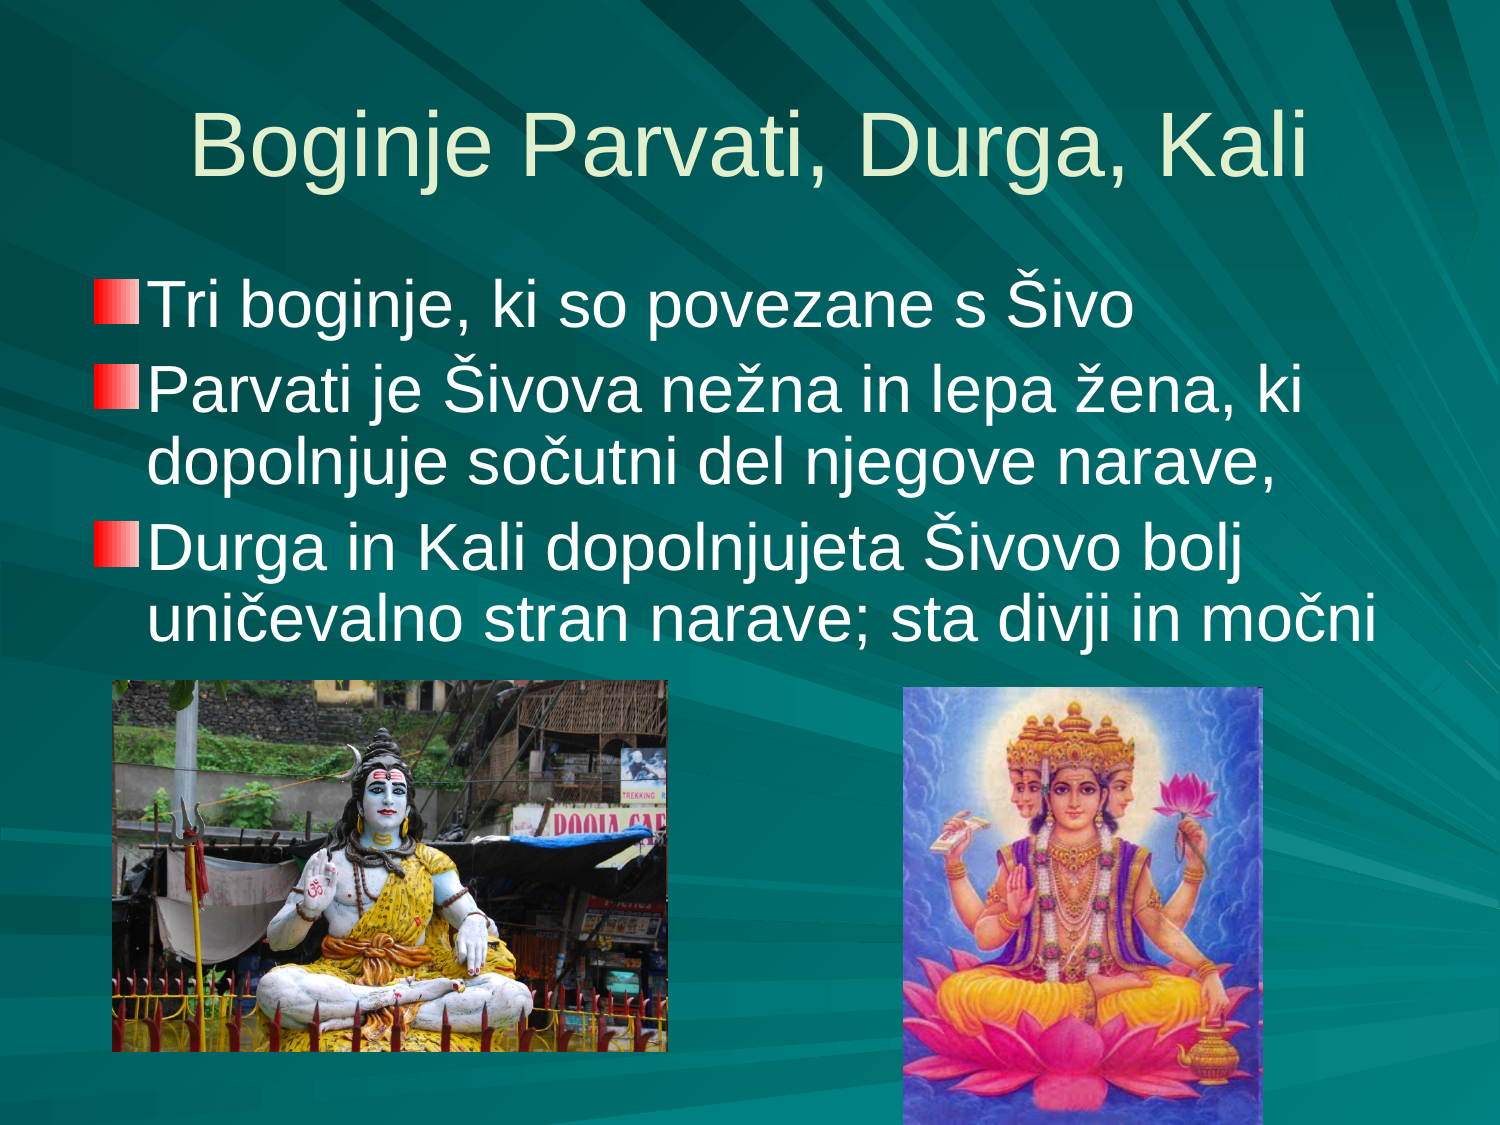

# Boginje Parvati, Durga, Kali
Tri boginje, ki so povezane s Šivo
Parvati je Šivova nežna in lepa žena, ki dopolnjuje sočutni del njegove narave,
Durga in Kali dopolnjujeta Šivovo bolj uničevalno stran narave; sta divji in močni